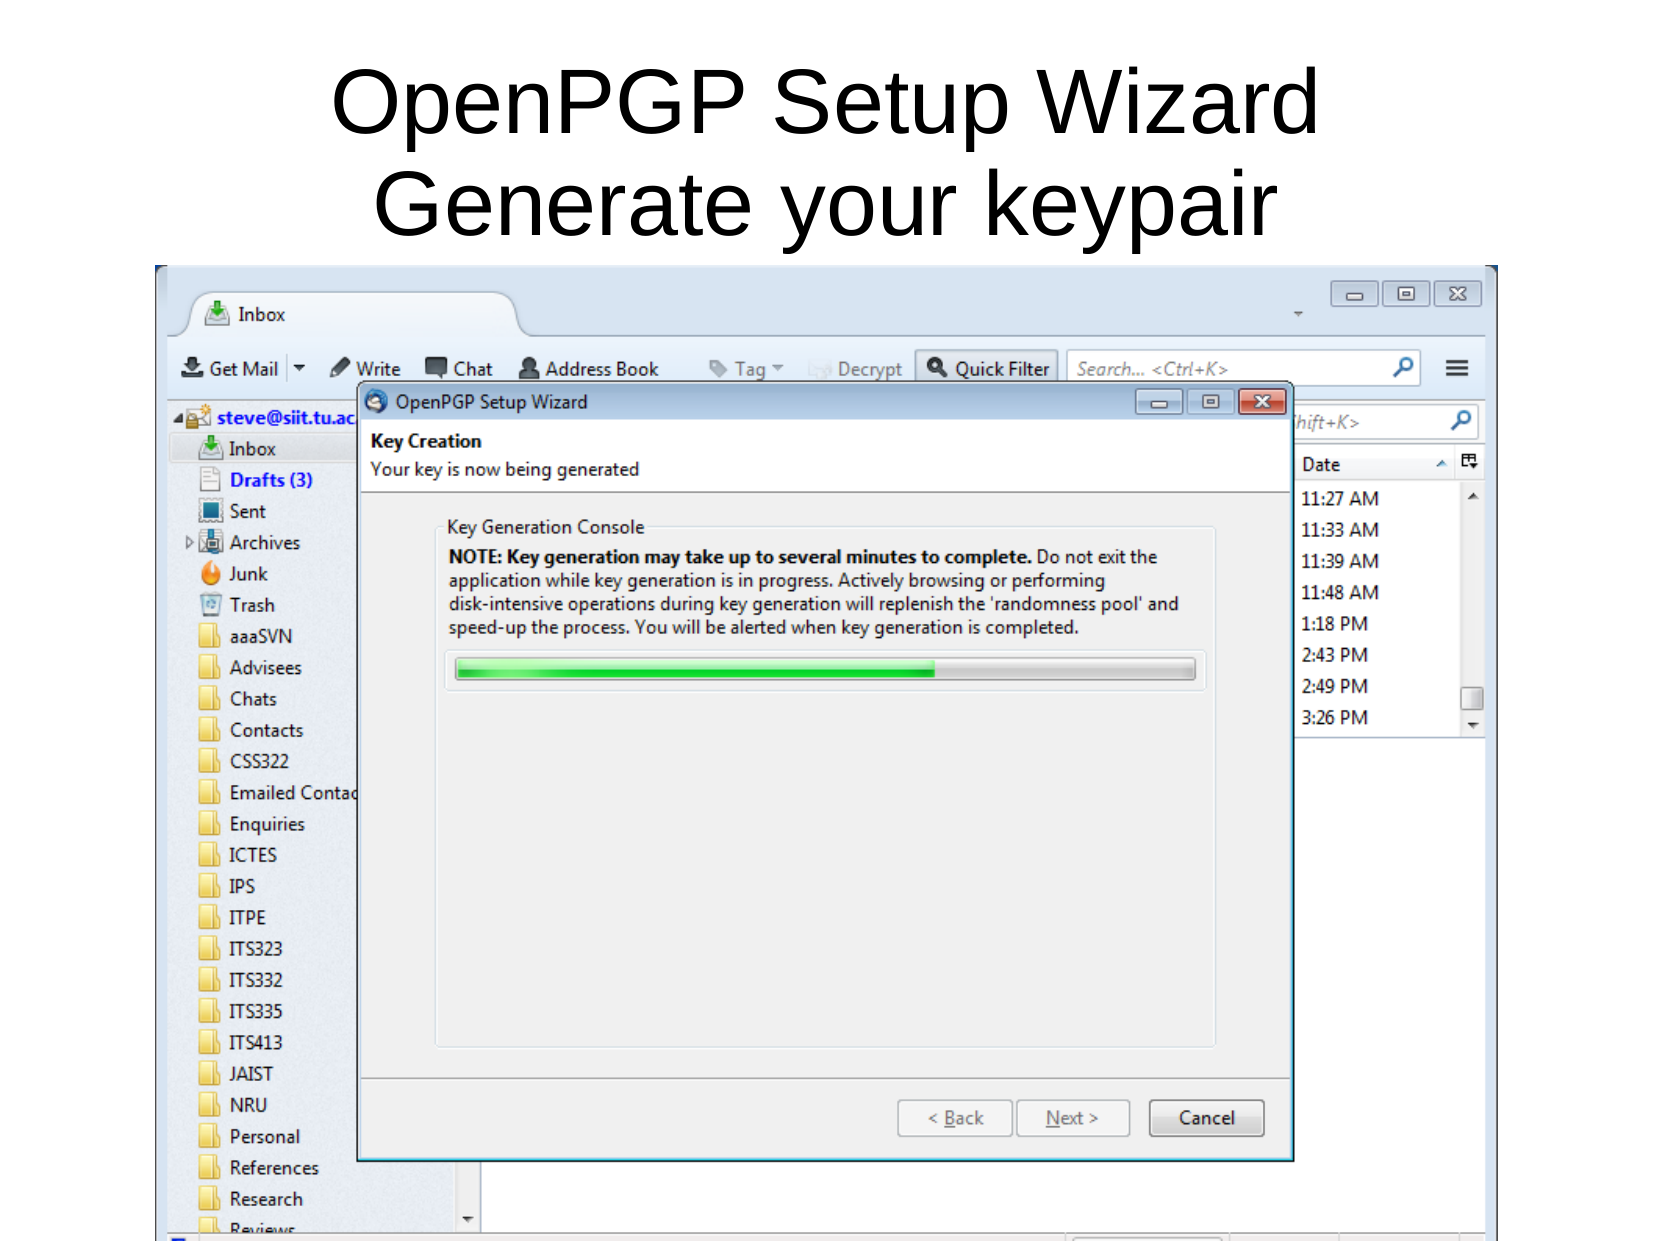

# OpenPGP Setup Wizard Generate your keypair